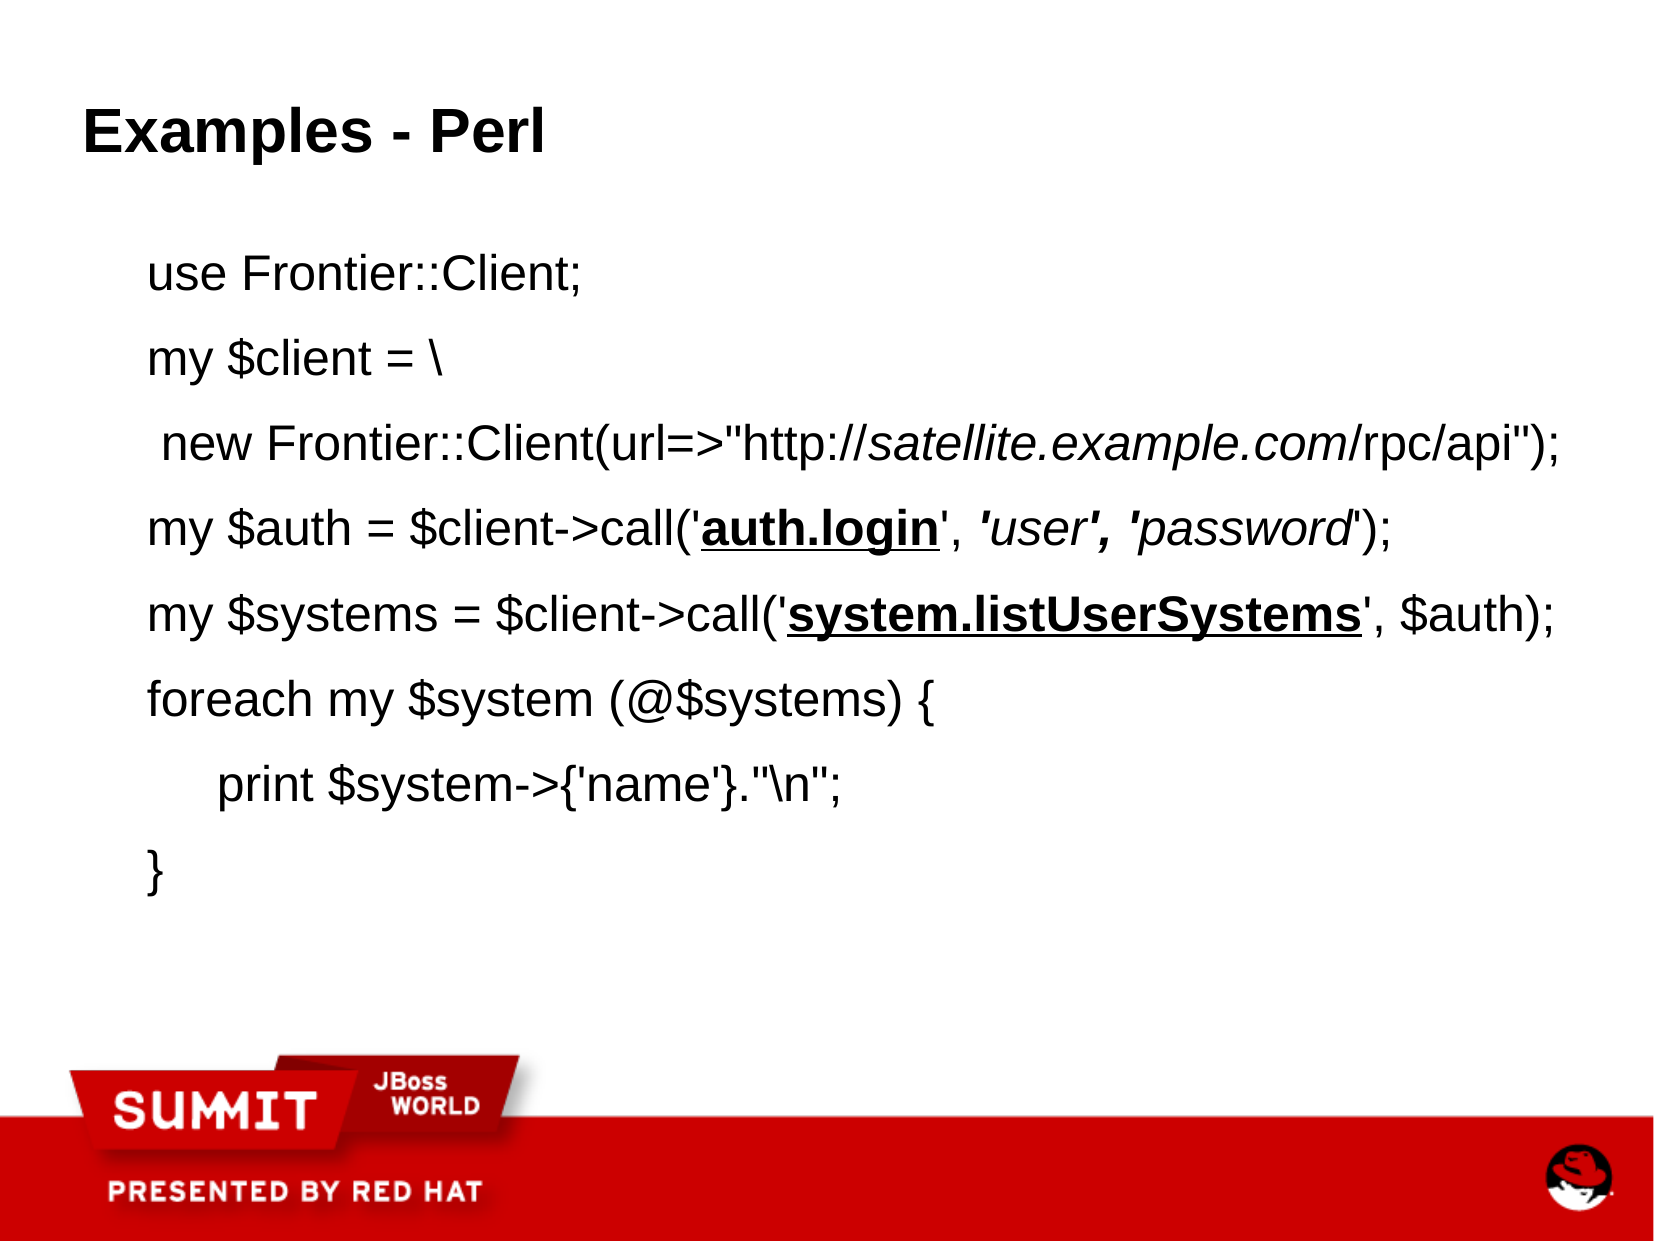

# Examples - Perl
use Frontier::Client;
my $client = \
 new Frontier::Client(url=>"http://satellite.example.com/rpc/api");
my $auth = $client->call('auth.login', 'user', 'password');
my $systems = $client->call('system.listUserSystems', $auth);
foreach my $system (@$systems) {
 print $system->{'name'}."\n";
}